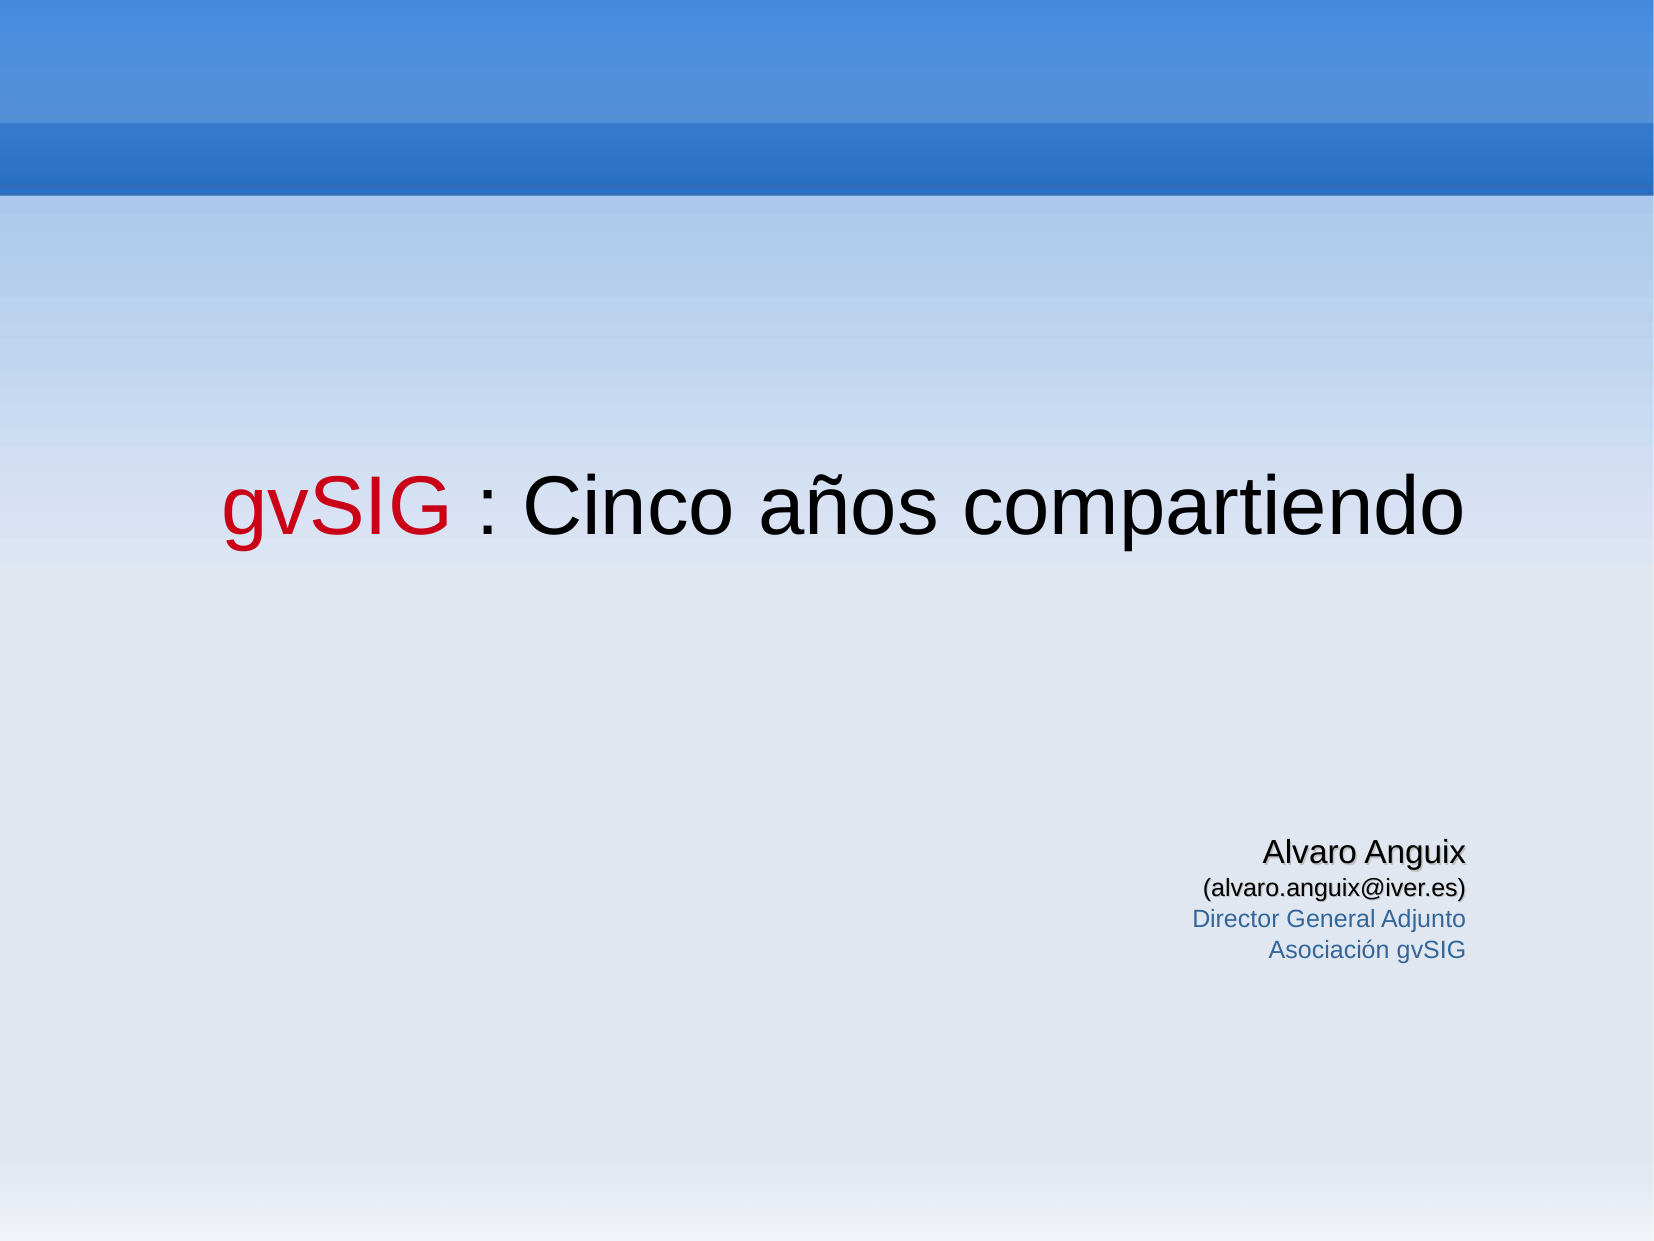

gvSIG : Cinco años compartiendo
Alvaro Anguix
(alvaro.anguix@iver.es)
Director General Adjunto
Asociación gvSIG